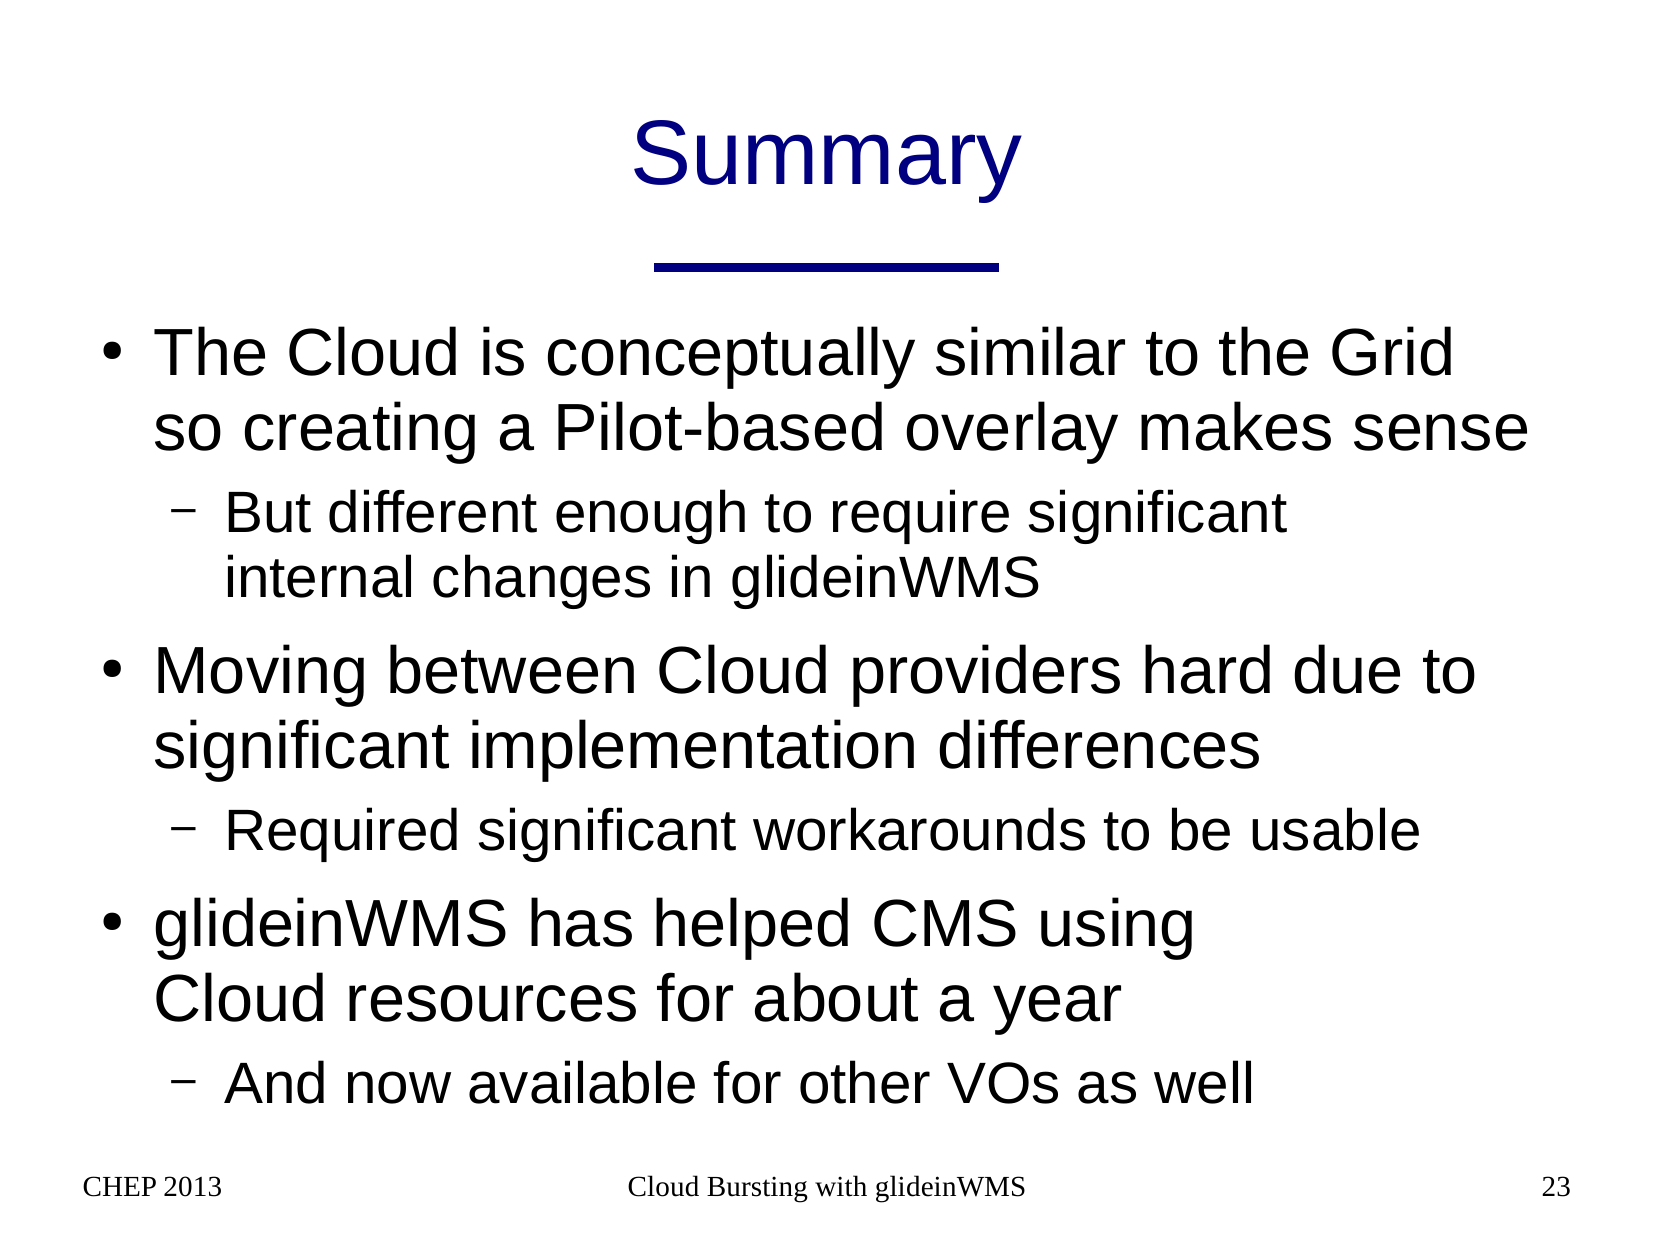

# Summary
The Cloud is conceptually similar to the Grid
so creating a Pilot-based overlay makes sense
But different enough to require significant internal changes in glideinWMS
Moving between Cloud providers hard due to significant implementation differences
Required significant workarounds to be usable
glideinWMS has helped CMS using Cloud resources for about a year
And now available for other VOs as well
CHEP 2013
Cloud Bursting with glideinWMS
23